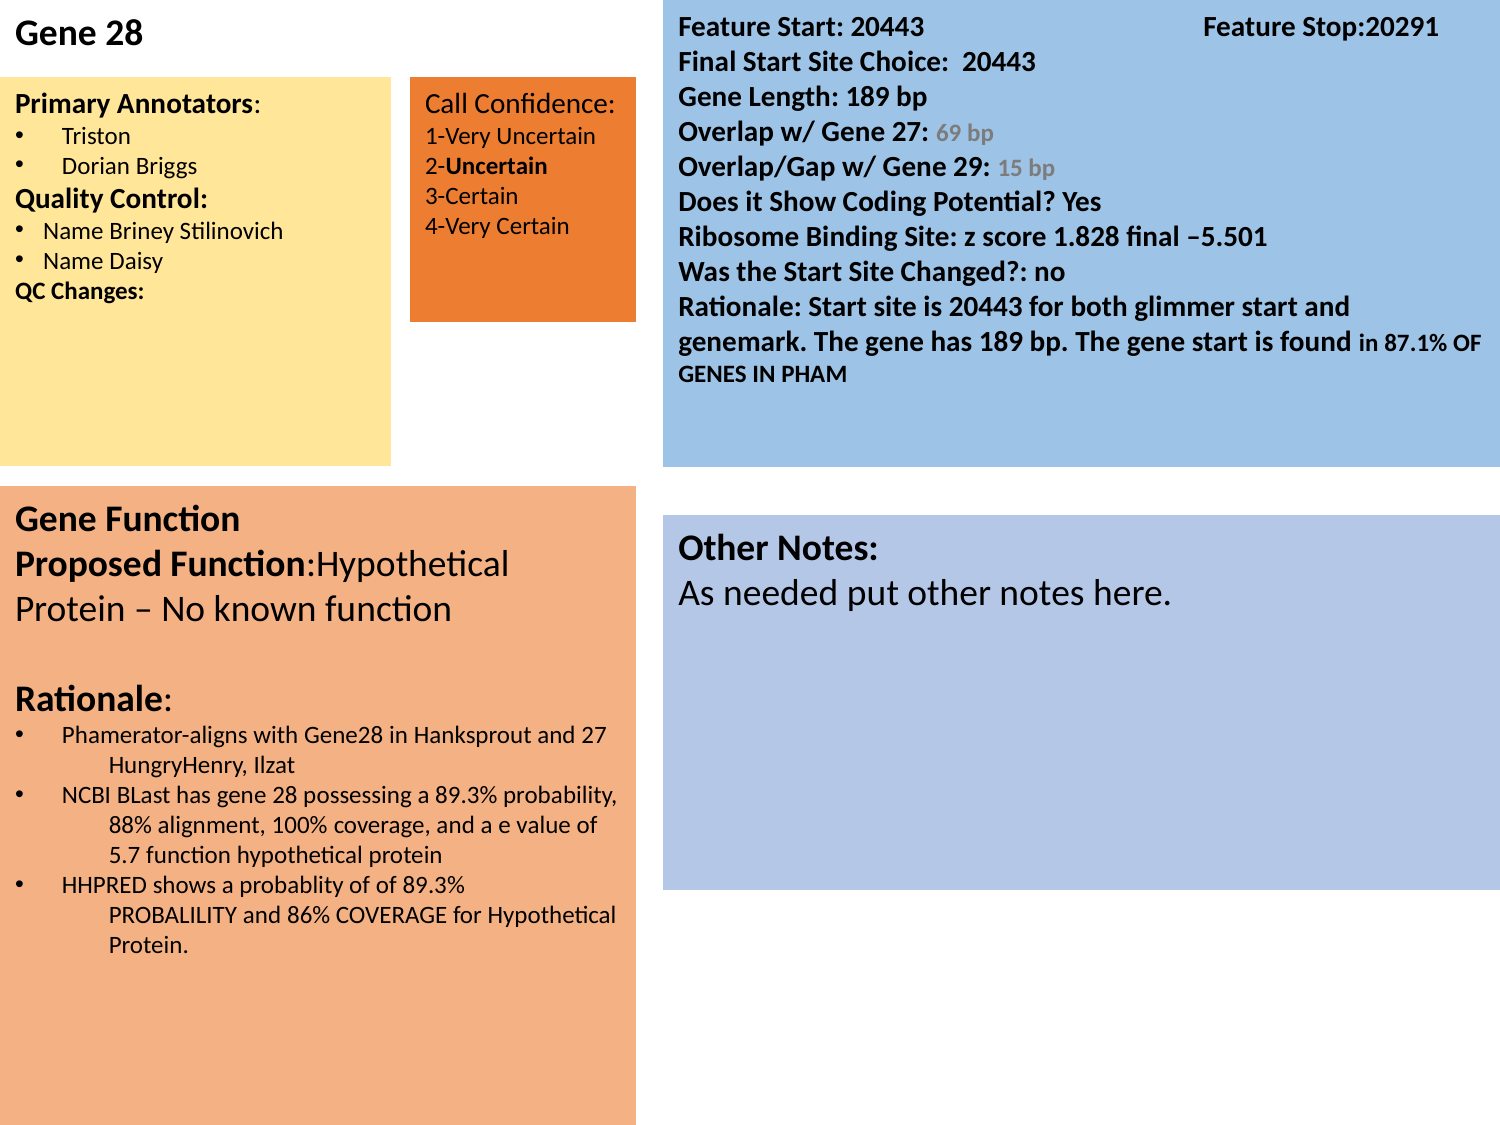

Gene 28
Feature Start: 20443				Feature Stop:20291
Final Start Site Choice: 20443
Gene Length: 189 bp
Overlap w/ Gene 27: 69 bp
Overlap/Gap w/ Gene 29: 15 bp
Does it Show Coding Potential? Yes
Ribosome Binding Site: z score 1.828 final –5.501
Was the Start Site Changed?: no
Rationale: Start site is 20443 for both glimmer start and genemark. The gene has 189 bp. The gene start is found in 87.1% OF GENES IN PHAM
Primary Annotators:
Triston
Dorian Briggs
Quality Control:
Name Briney Stilinovich
Name Daisy
QC Changes:
Call Confidence:
1-Very Uncertain
2-Uncertain
3-Certain
4-Very Certain
Gene Function
Proposed Function:Hypothetical Protein – No known function
Rationale:
Phamerator-aligns with Gene28 in Hanksprout and 27 HungryHenry, Ilzat
NCBI BLast has gene 28 possessing a 89.3% probability, 88% alignment, 100% coverage, and a e value of 5.7 function hypothetical protein
HHPRED shows a probablity of of 89.3% PROBALILITY and 86% COVERAGE for Hypothetical Protein.
Other Notes:
As needed put other notes here.